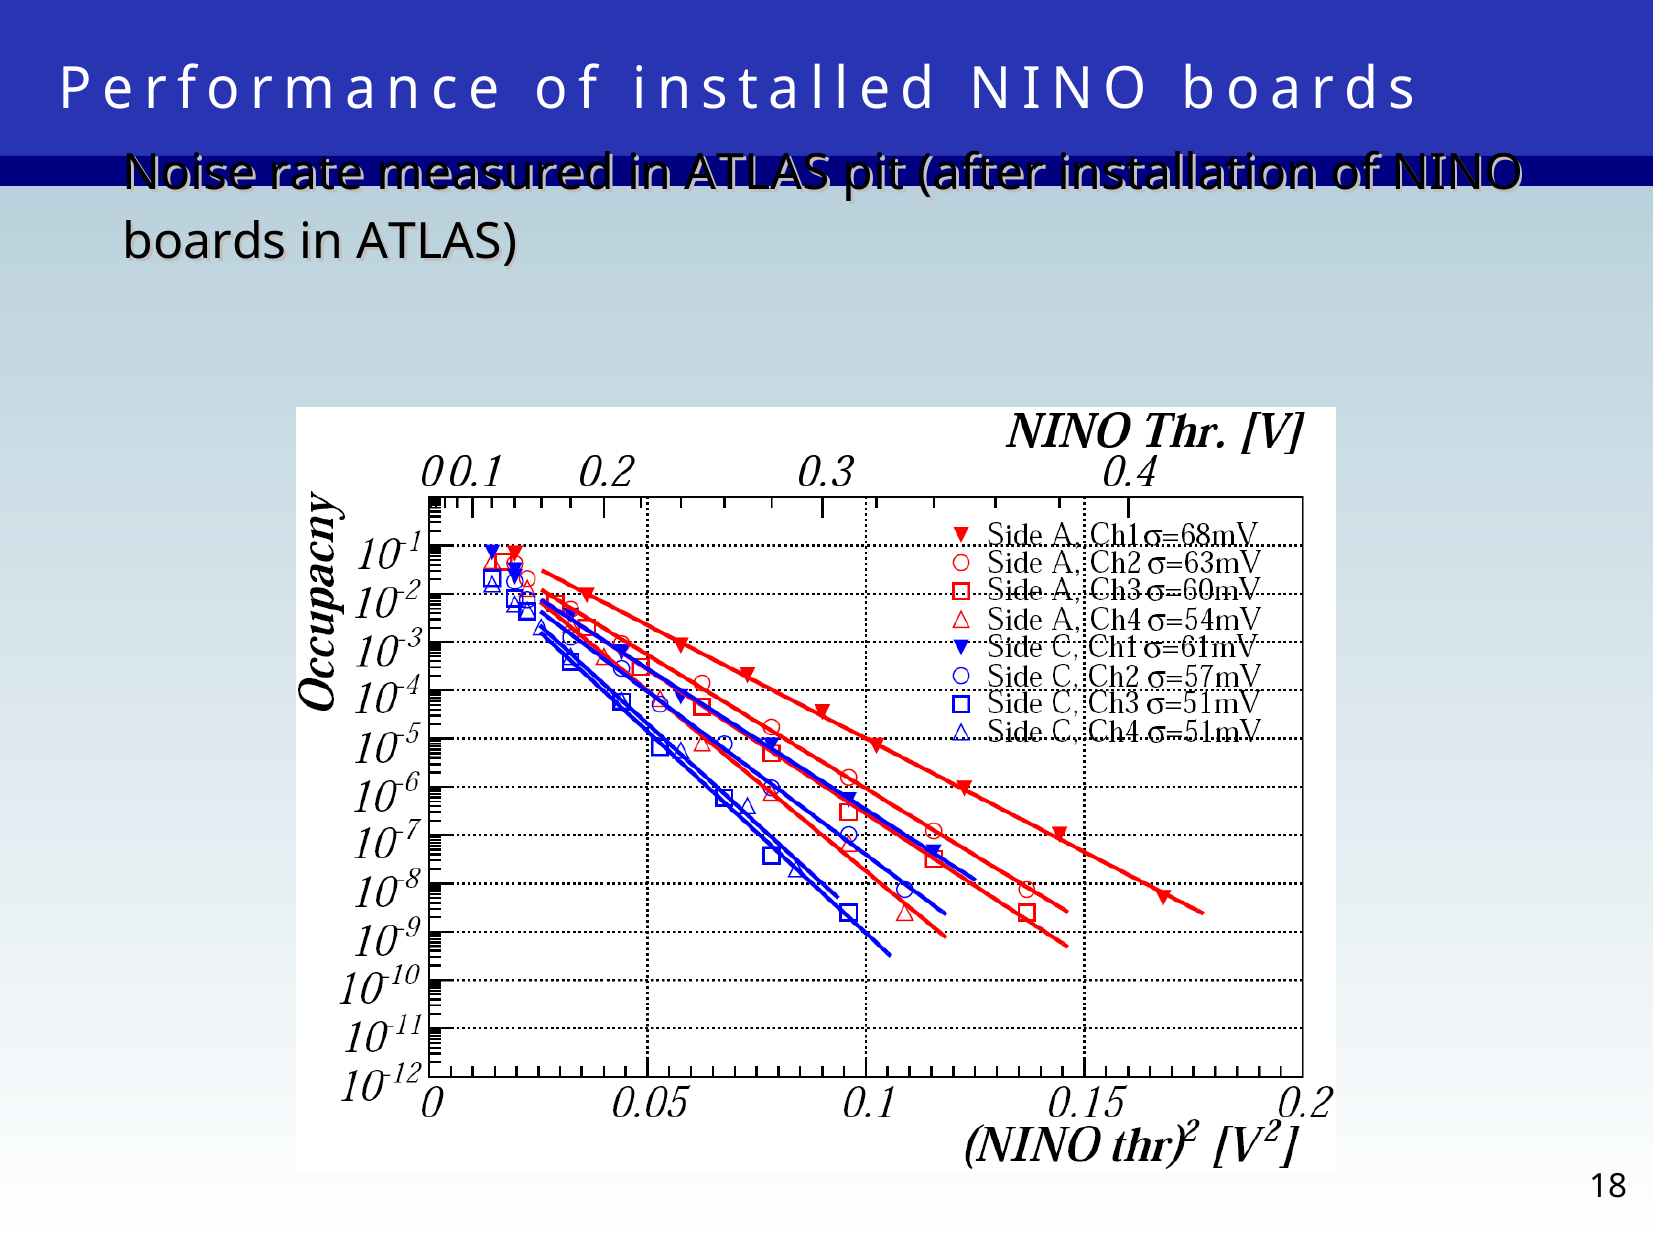

# Performance of installed NINO boards
Noise rate measured in ATLAS pit (after installation of NINO boards in ATLAS)
18